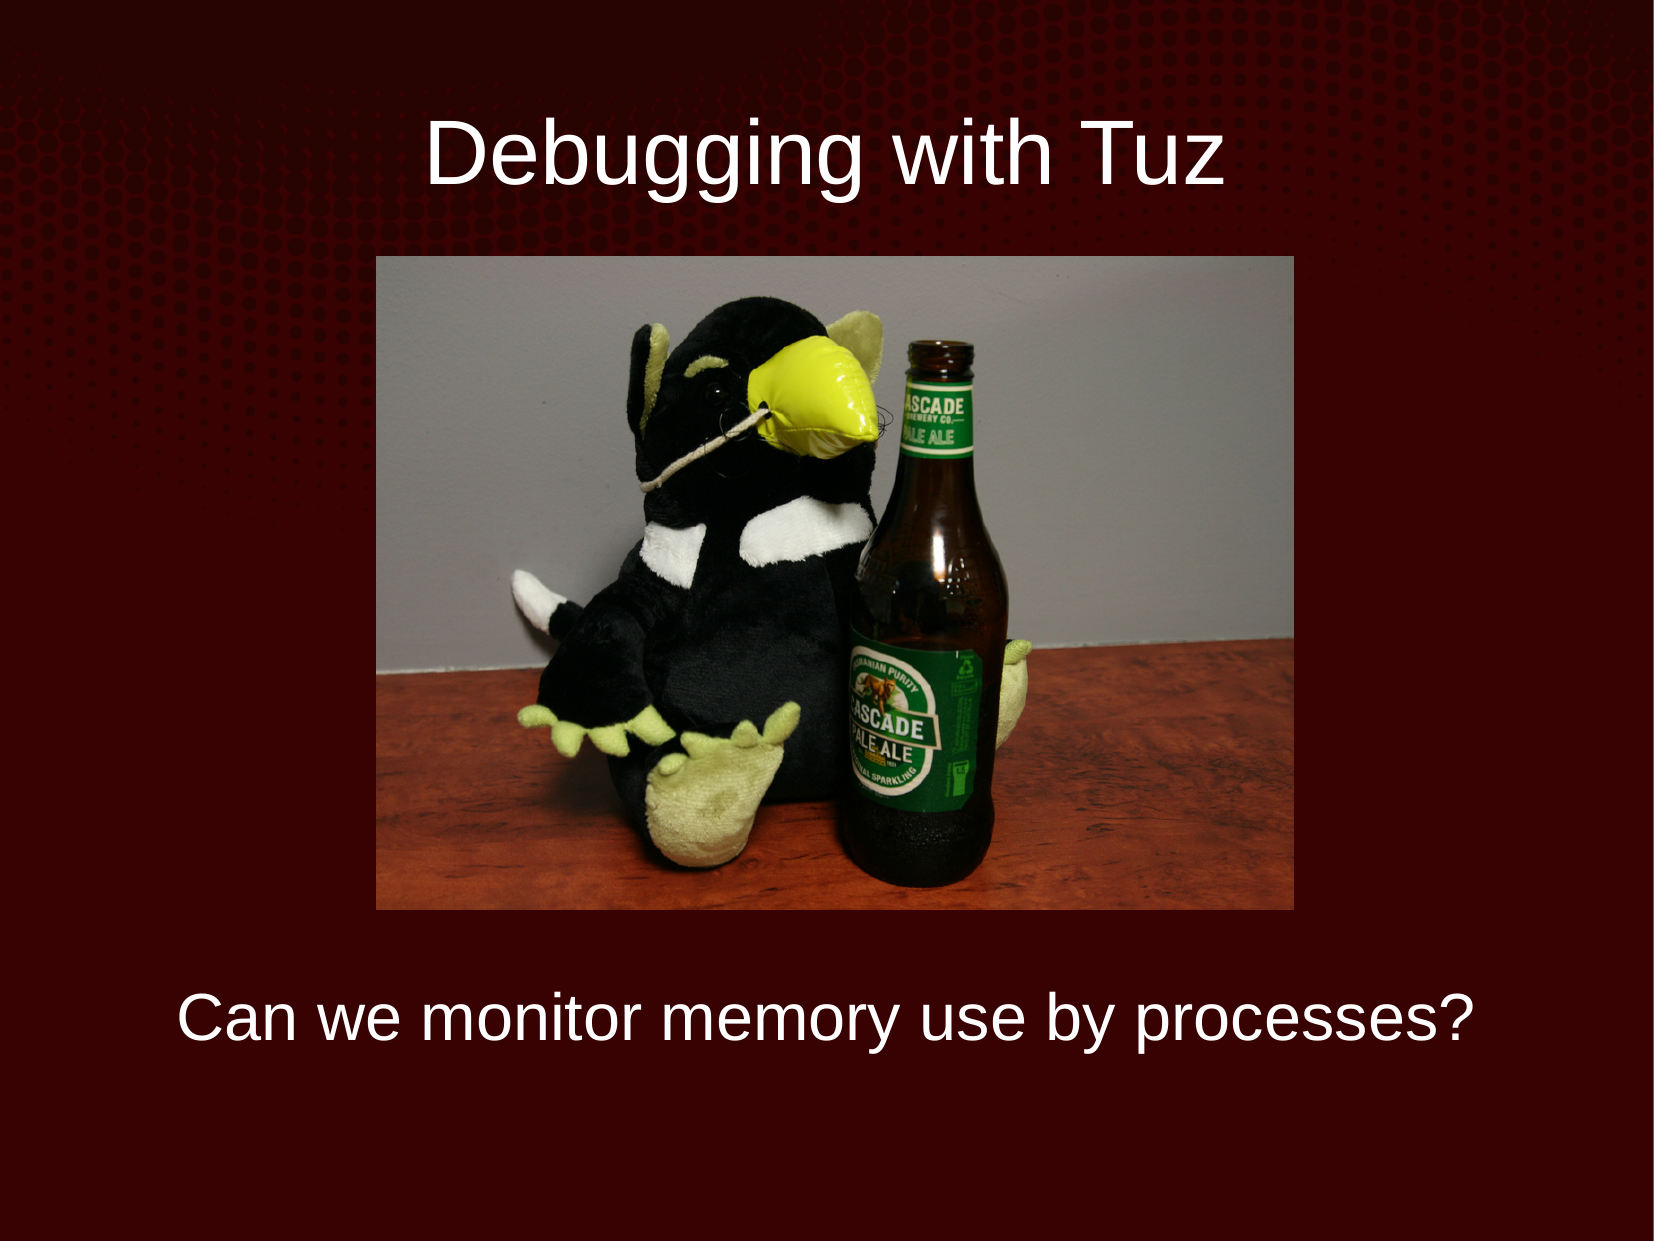

# Debugging with Tuz
Can we monitor memory use by processes?